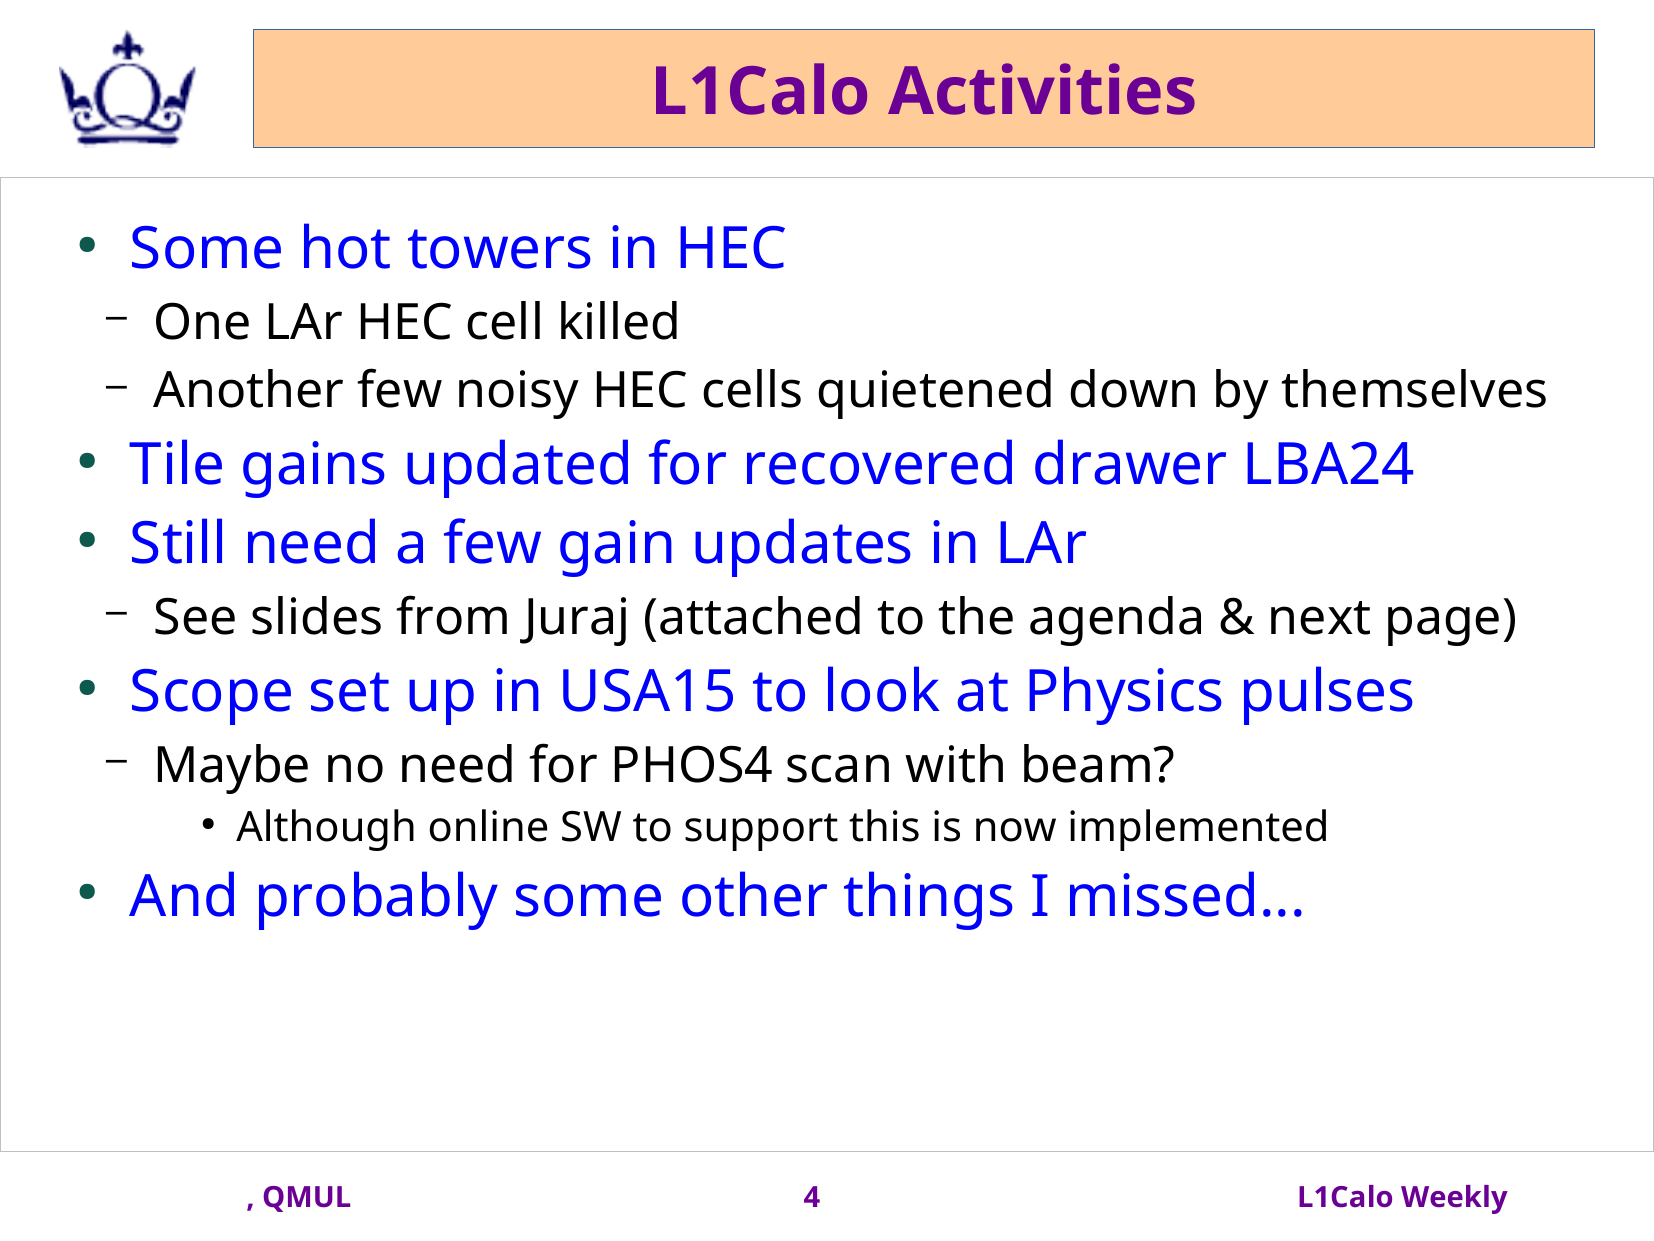

# L1Calo Activities
Some hot towers in HEC
One LAr HEC cell killed
Another few noisy HEC cells quietened down by themselves
Tile gains updated for recovered drawer LBA24
Still need a few gain updates in LAr
See slides from Juraj (attached to the agenda & next page)
Scope set up in USA15 to look at Physics pulses
Maybe no need for PHOS4 scan with beam?
Although online SW to support this is now implemented
And probably some other things I missed...